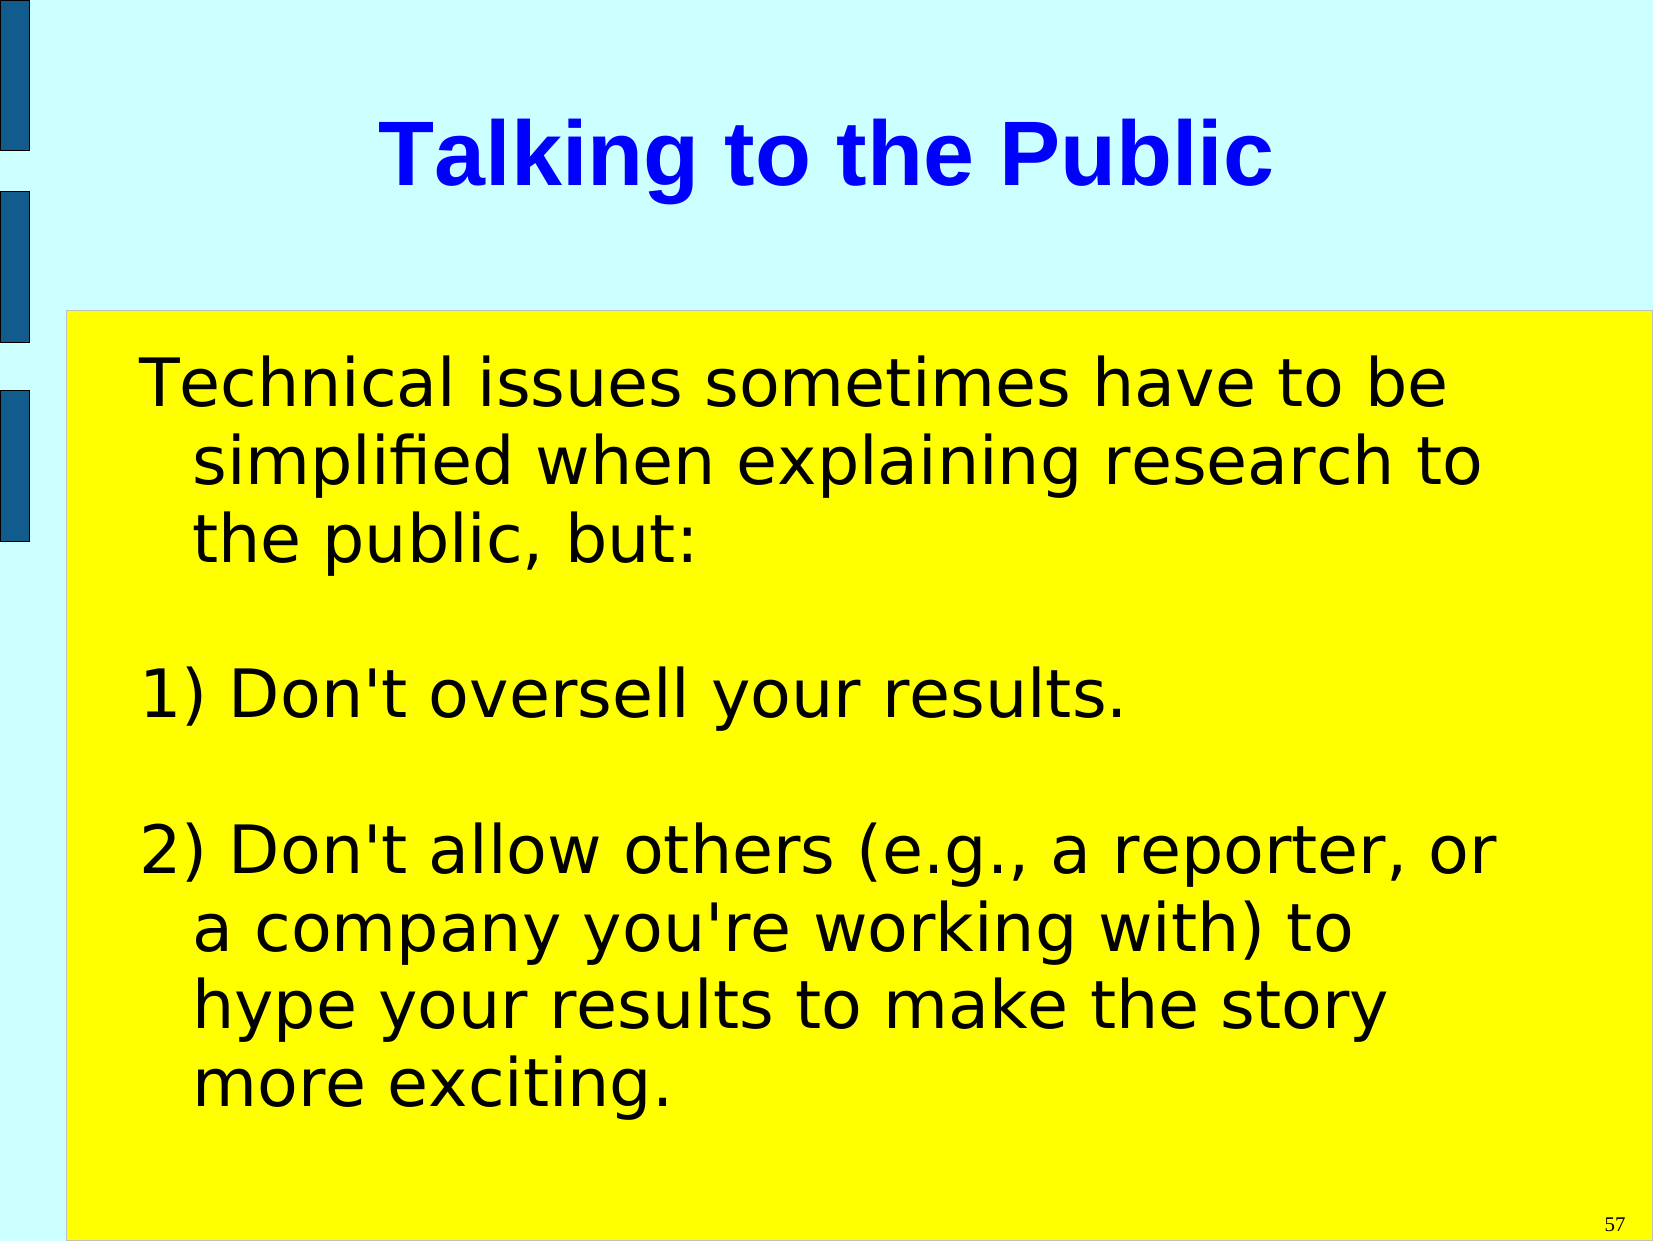

# Talking to the Public
Technical issues sometimes have to be simplified when explaining research to the public, but:
1) Don't oversell your results.
2) Don't allow others (e.g., a reporter, or a company you're working with) to hype your results to make the story more exciting.